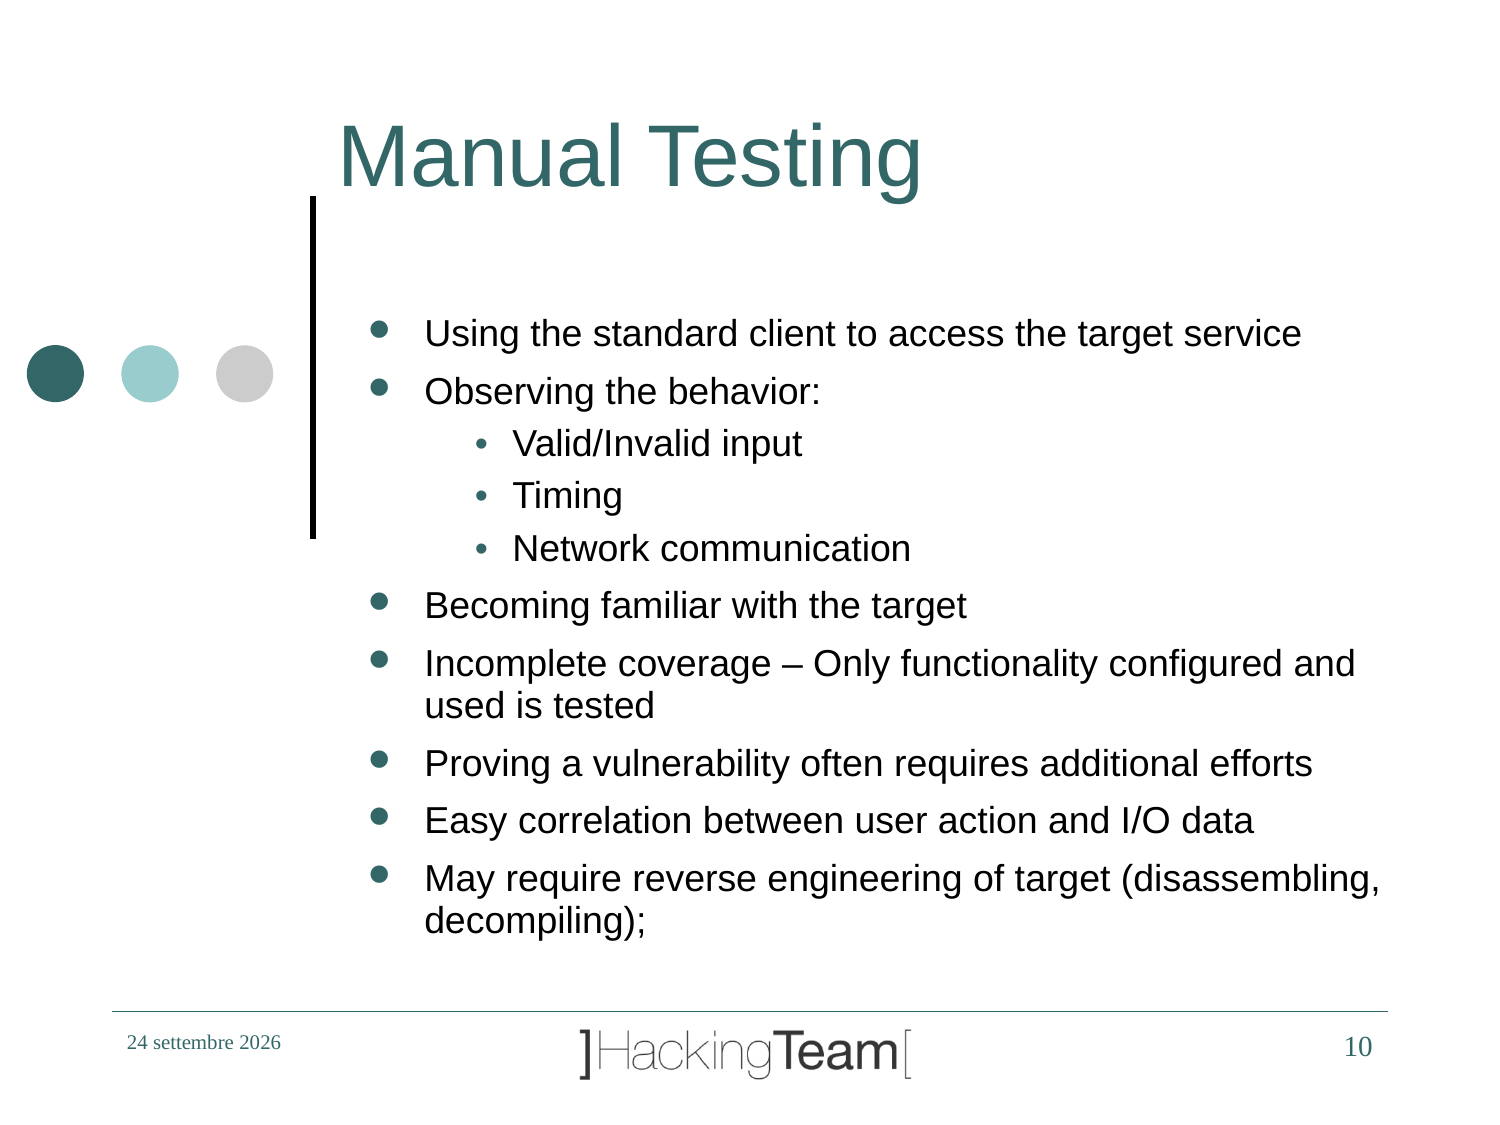

# Manual Testing
Using the standard client to access the target service
Observing the behavior:
Valid/Invalid input
Timing
Network communication
Becoming familiar with the target
Incomplete coverage – Only functionality configured and used is tested
Proving a vulnerability often requires additional efforts
Easy correlation between user action and I/O data
May require reverse engineering of target (disassembling, decompiling);
10